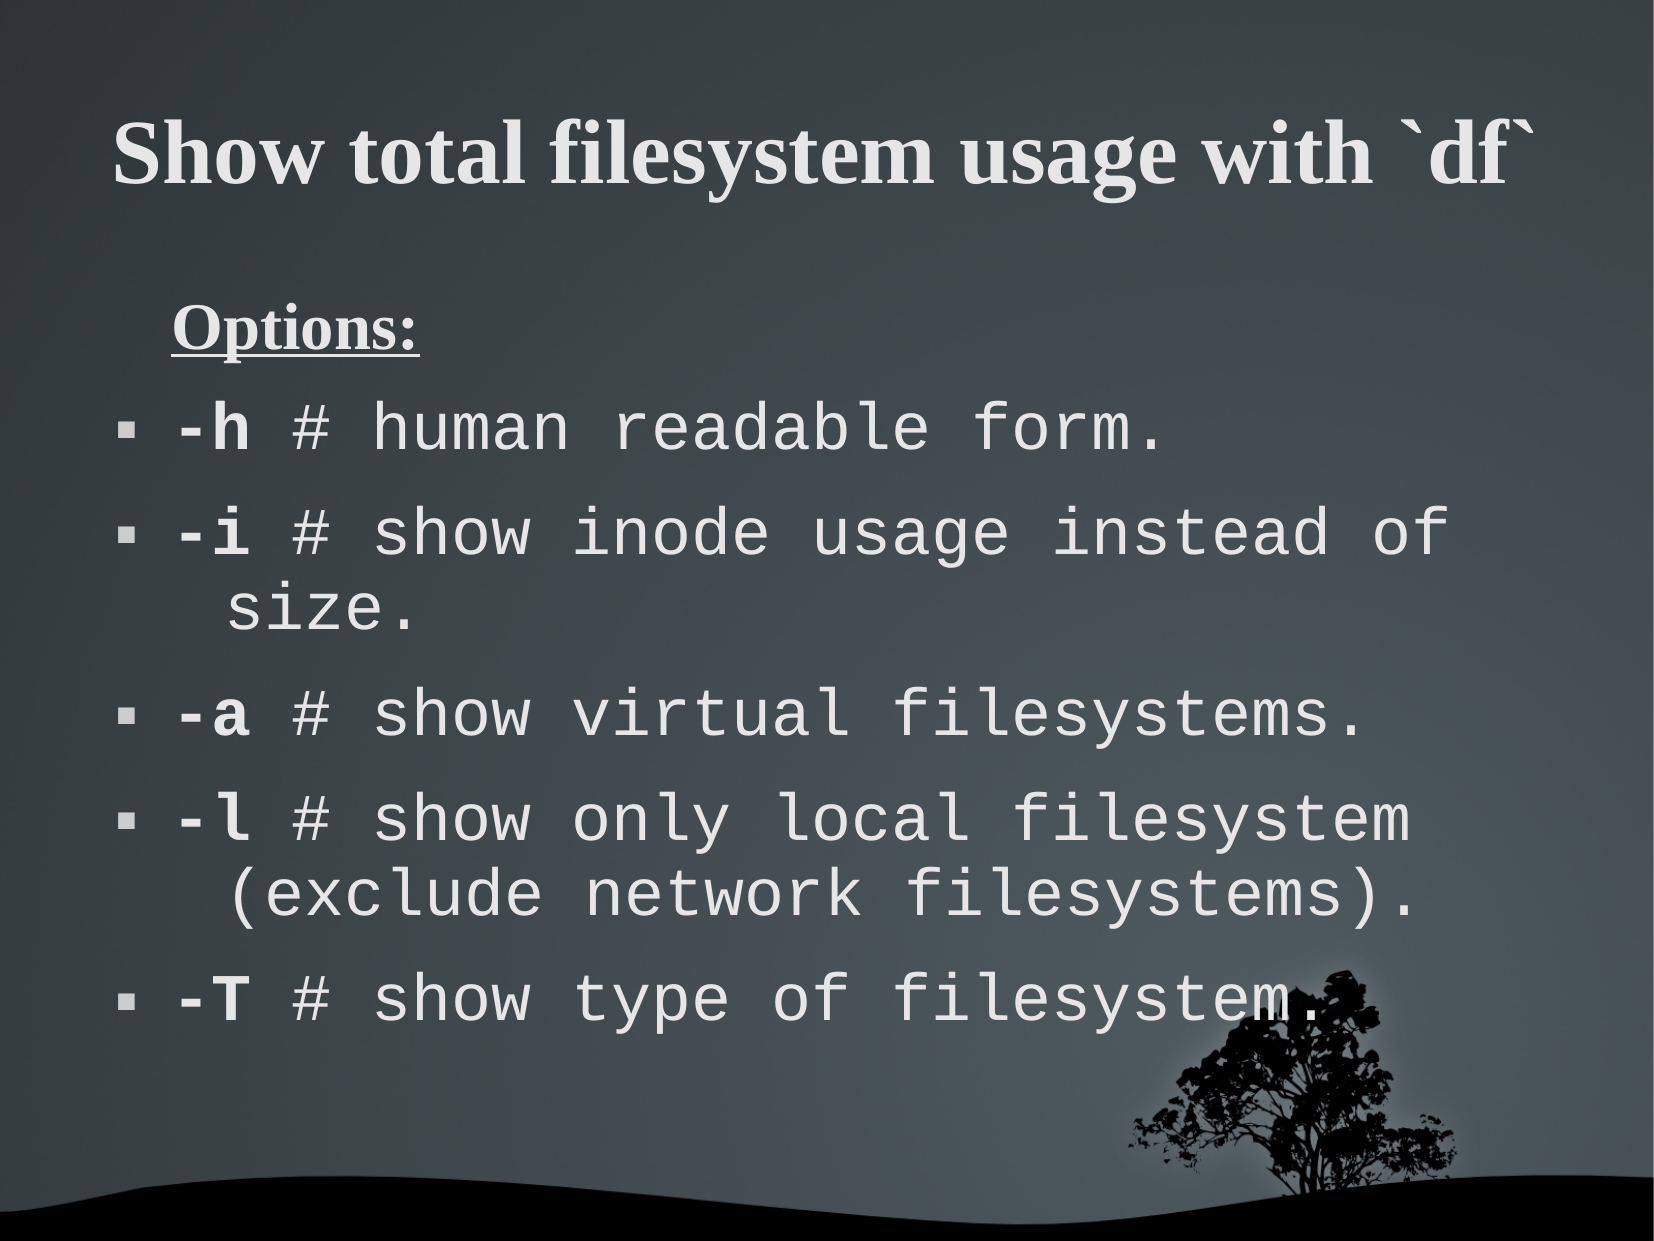

Show total filesystem usage with `df`
# Options:
-h # human readable form.
-i # show inode usage instead of size.
-a # show virtual filesystems.
-l # show only local filesystem (exclude network filesystems).
-Τ # show type of filesystem.